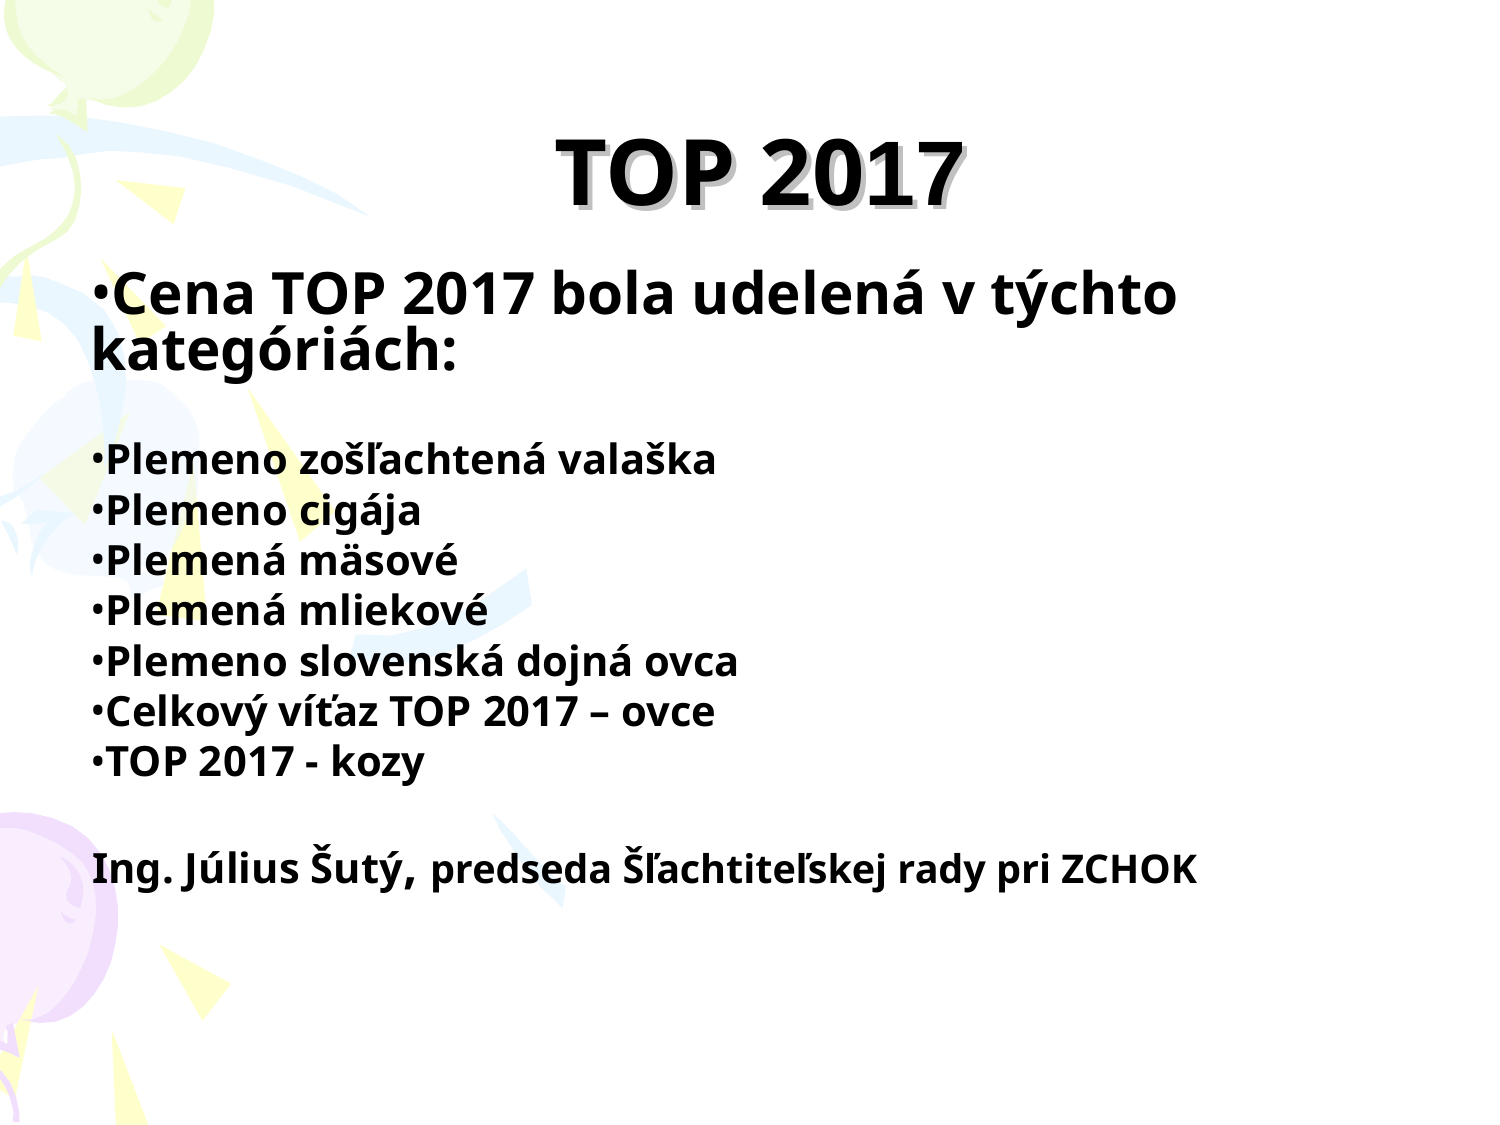

TOP 2017
Cena TOP 2017 bola udelená v týchto kategóriách:
Plemeno zošľachtená valaška
Plemeno cigája
Plemená mäsové
Plemená mliekové
Plemeno slovenská dojná ovca
Celkový víťaz TOP 2017 – ovce
TOP 2017 - kozy
Ing. Július Šutý, predseda Šľachtiteľskej rady pri ZCHOK